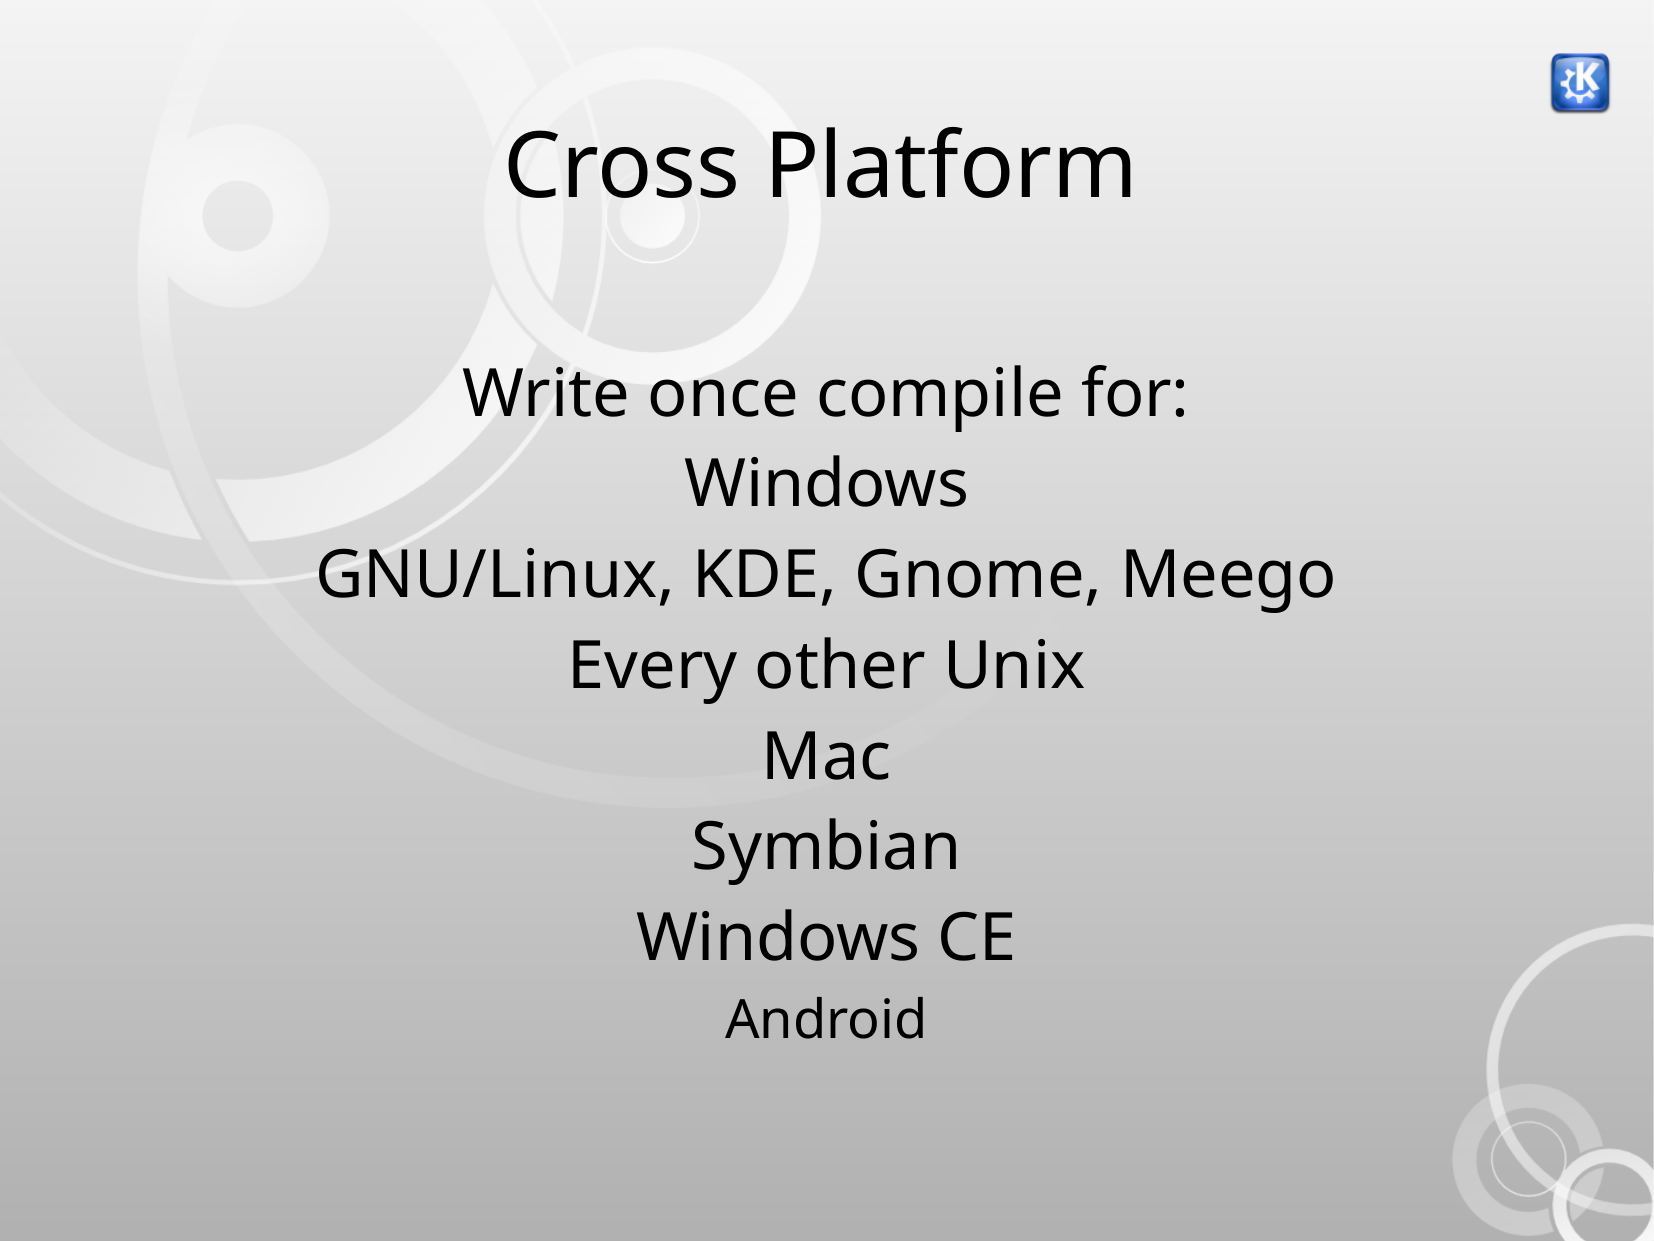

# Cross Platform
Write once compile for:
Windows
GNU/Linux, KDE, Gnome, Meego
Every other Unix
Mac
Symbian
Windows CE
Android